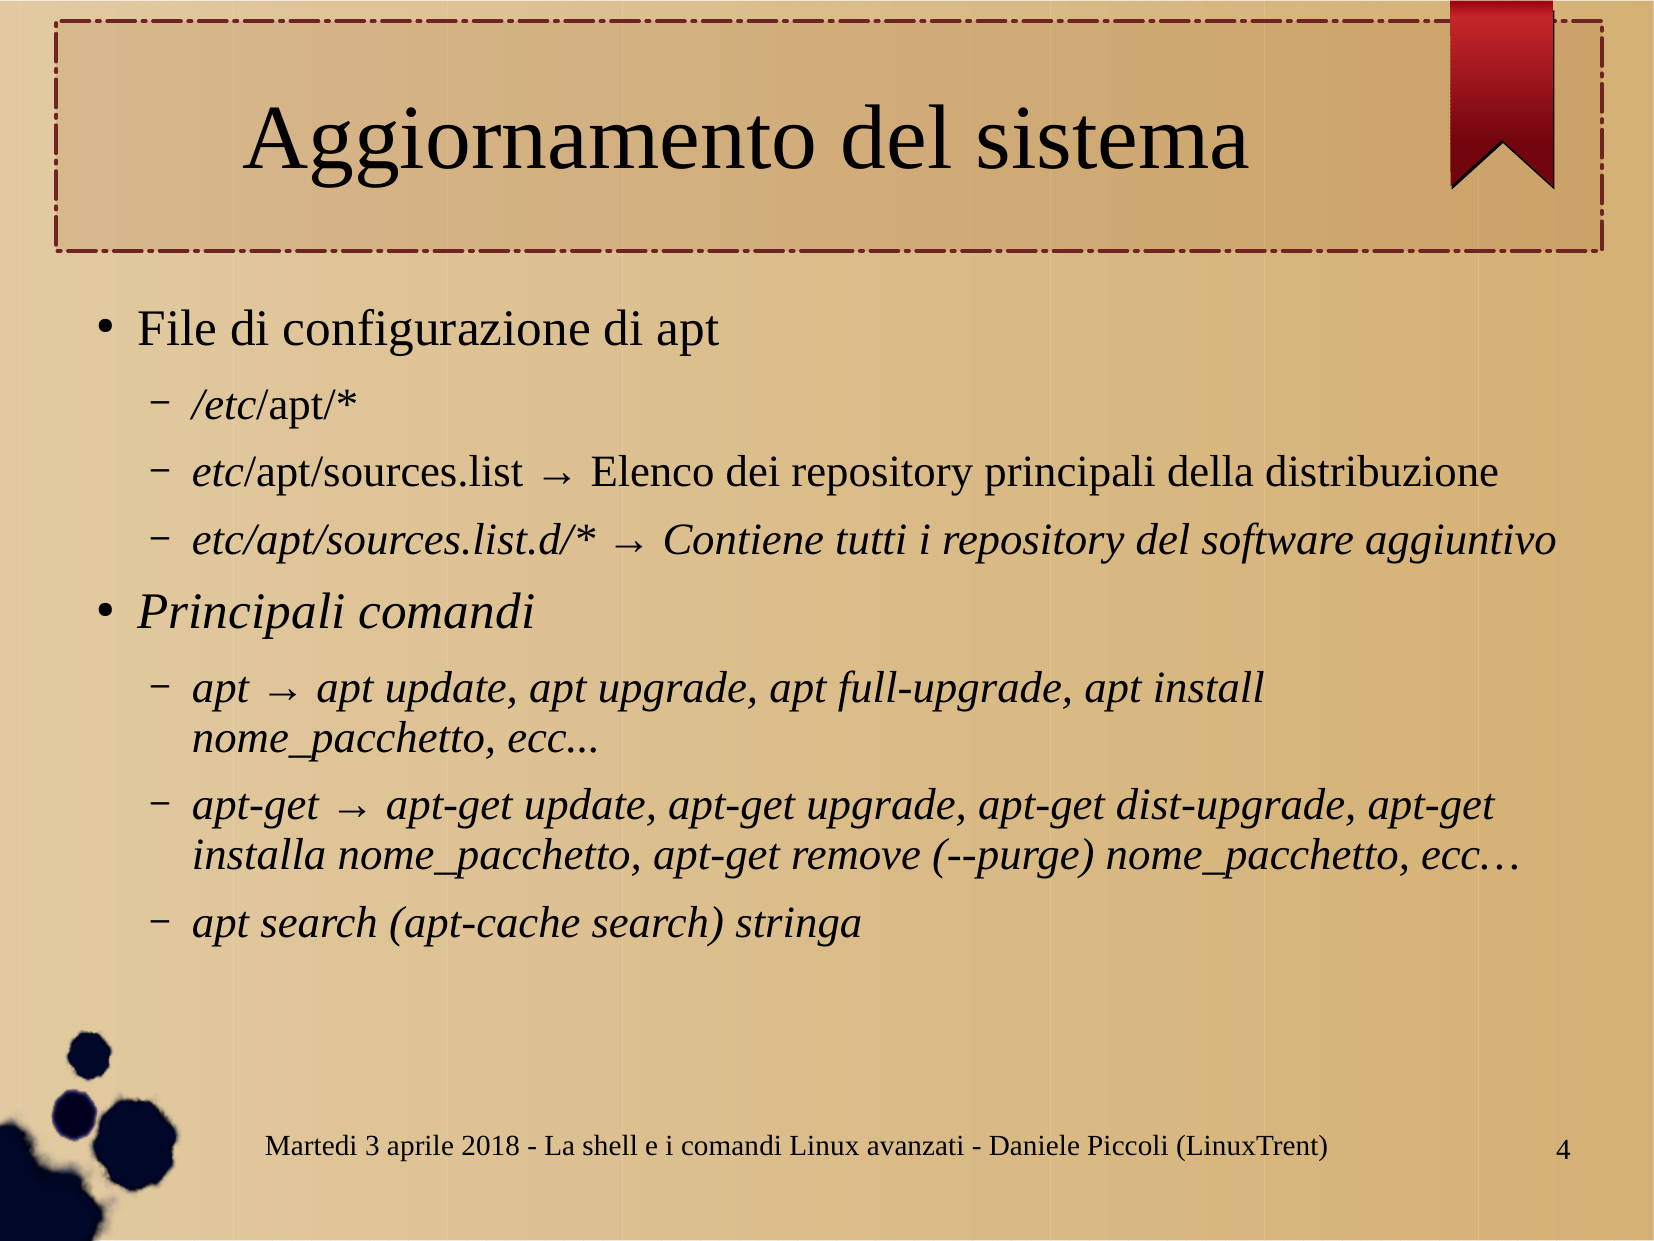

# Aggiornamento del sistema
File di configurazione di apt
/etc/apt/*
etc/apt/sources.list → Elenco dei repository principali della distribuzione
etc/apt/sources.list.d/* → Contiene tutti i repository del software aggiuntivo
Principali comandi
apt → apt update, apt upgrade, apt full-upgrade, apt install nome_pacchetto, ecc...
apt-get → apt-get update, apt-get upgrade, apt-get dist-upgrade, apt-get installa nome_pacchetto, apt-get remove (--purge) nome_pacchetto, ecc…
apt search (apt-cache search) stringa
Martedi 3 aprile 2018 - La shell e i comandi Linux avanzati - Daniele Piccoli (LinuxTrent)
4